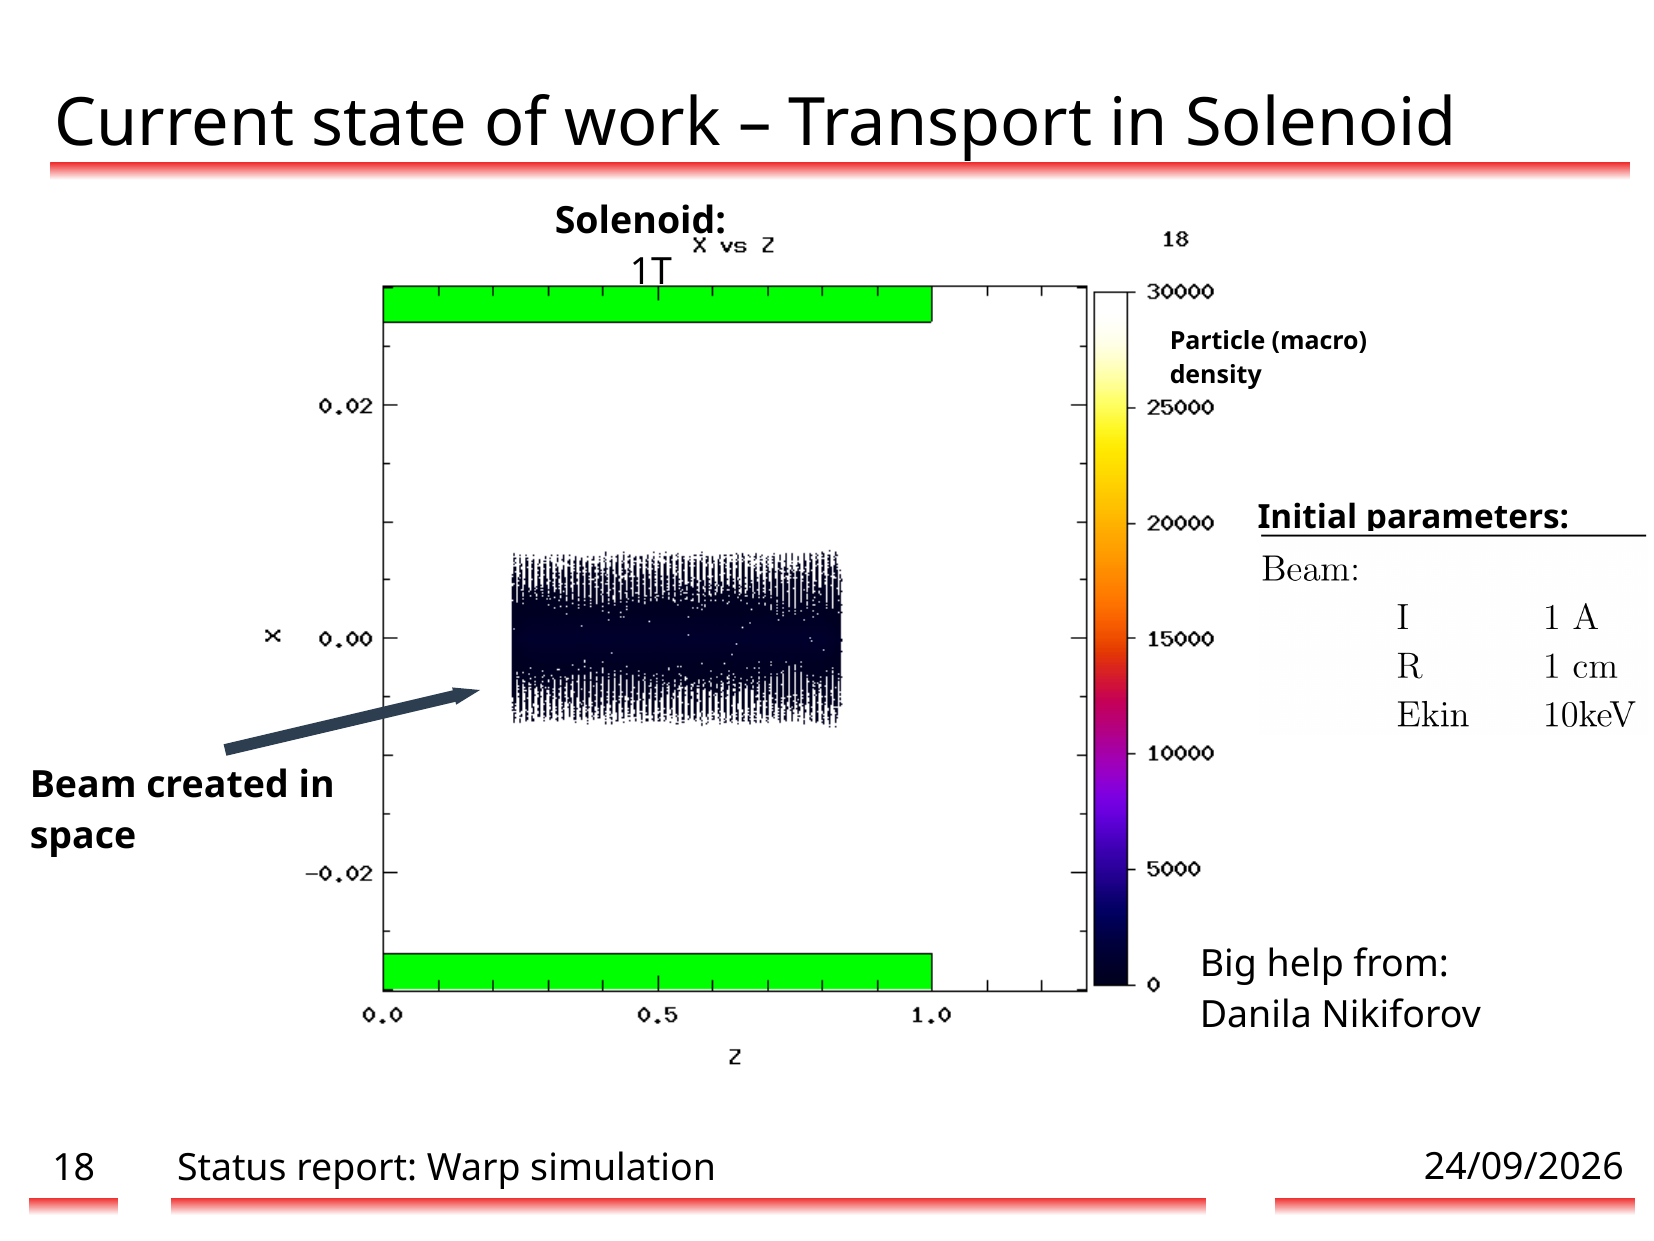

# Current state of work – Transport in Solenoid
	Solenoid:
		1T
Particle (macro)
density
Initial parameters:
Beam created in space
Big help from:
Danila Nikiforov
18
Status report: Warp simulation